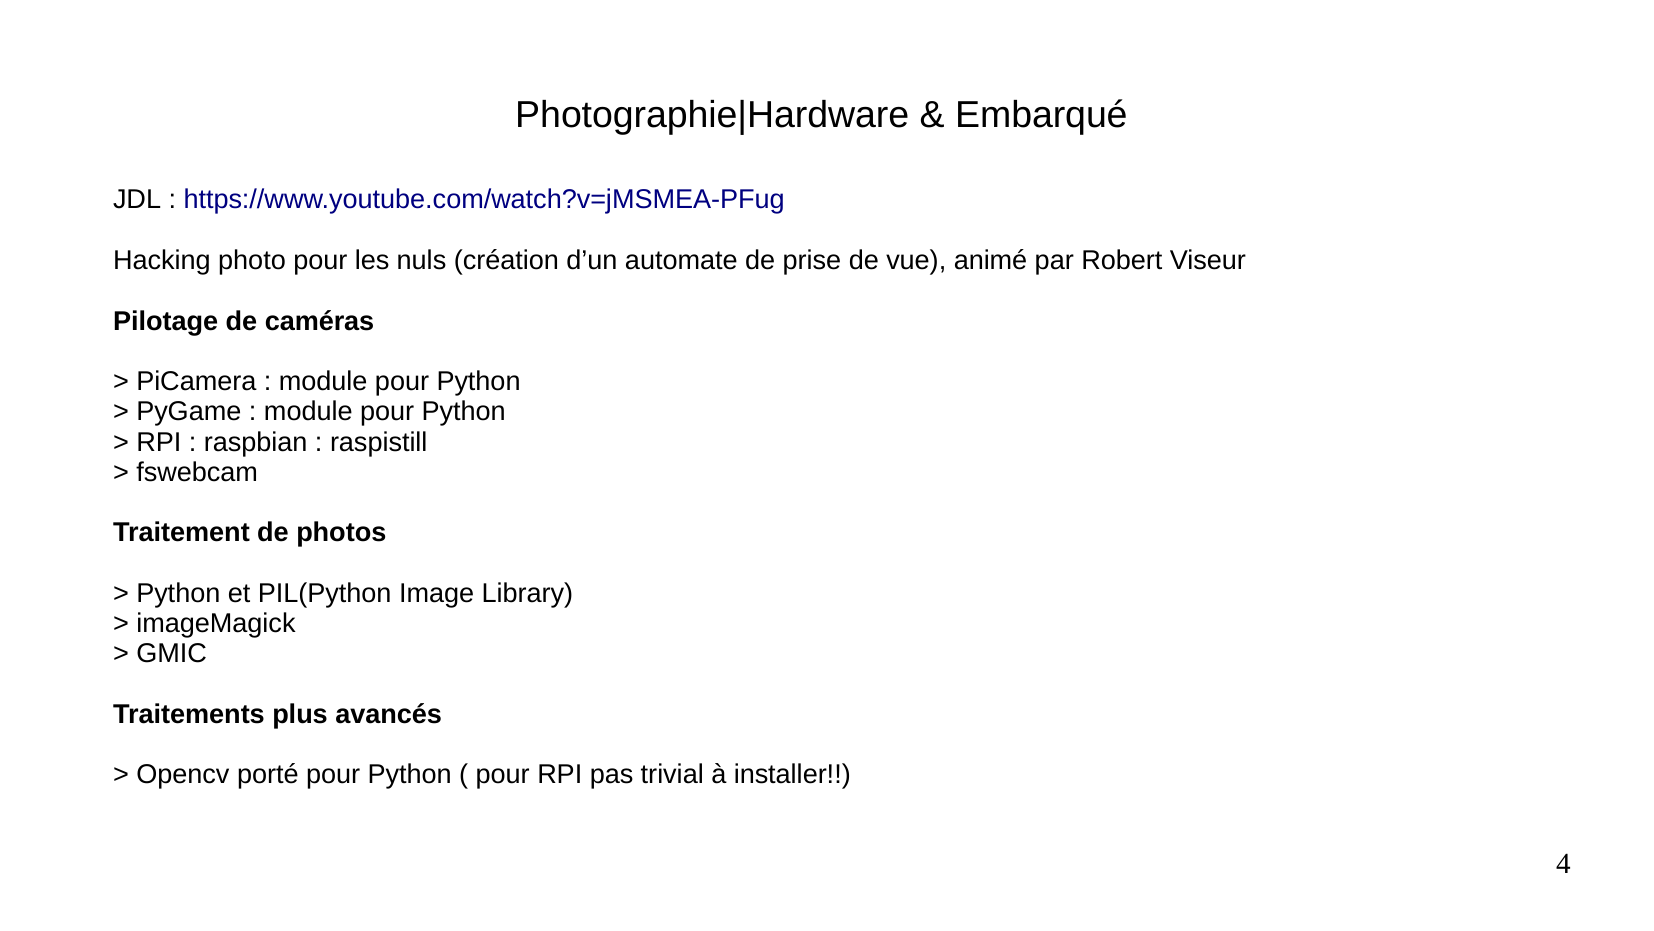

# Photographie|Hardware & Embarqué
JDL : https://www.youtube.com/watch?v=jMSMEA-PFug
Hacking photo pour les nuls (création d’un automate de prise de vue), animé par Robert Viseur
Pilotage de caméras
> PiCamera : module pour Python
> PyGame : module pour Python
> RPI : raspbian : raspistill
> fswebcam
Traitement de photos
> Python et PIL(Python Image Library)
> imageMagick
> GMIC
Traitements plus avancés
> Opencv porté pour Python ( pour RPI pas trivial à installer!!)
4